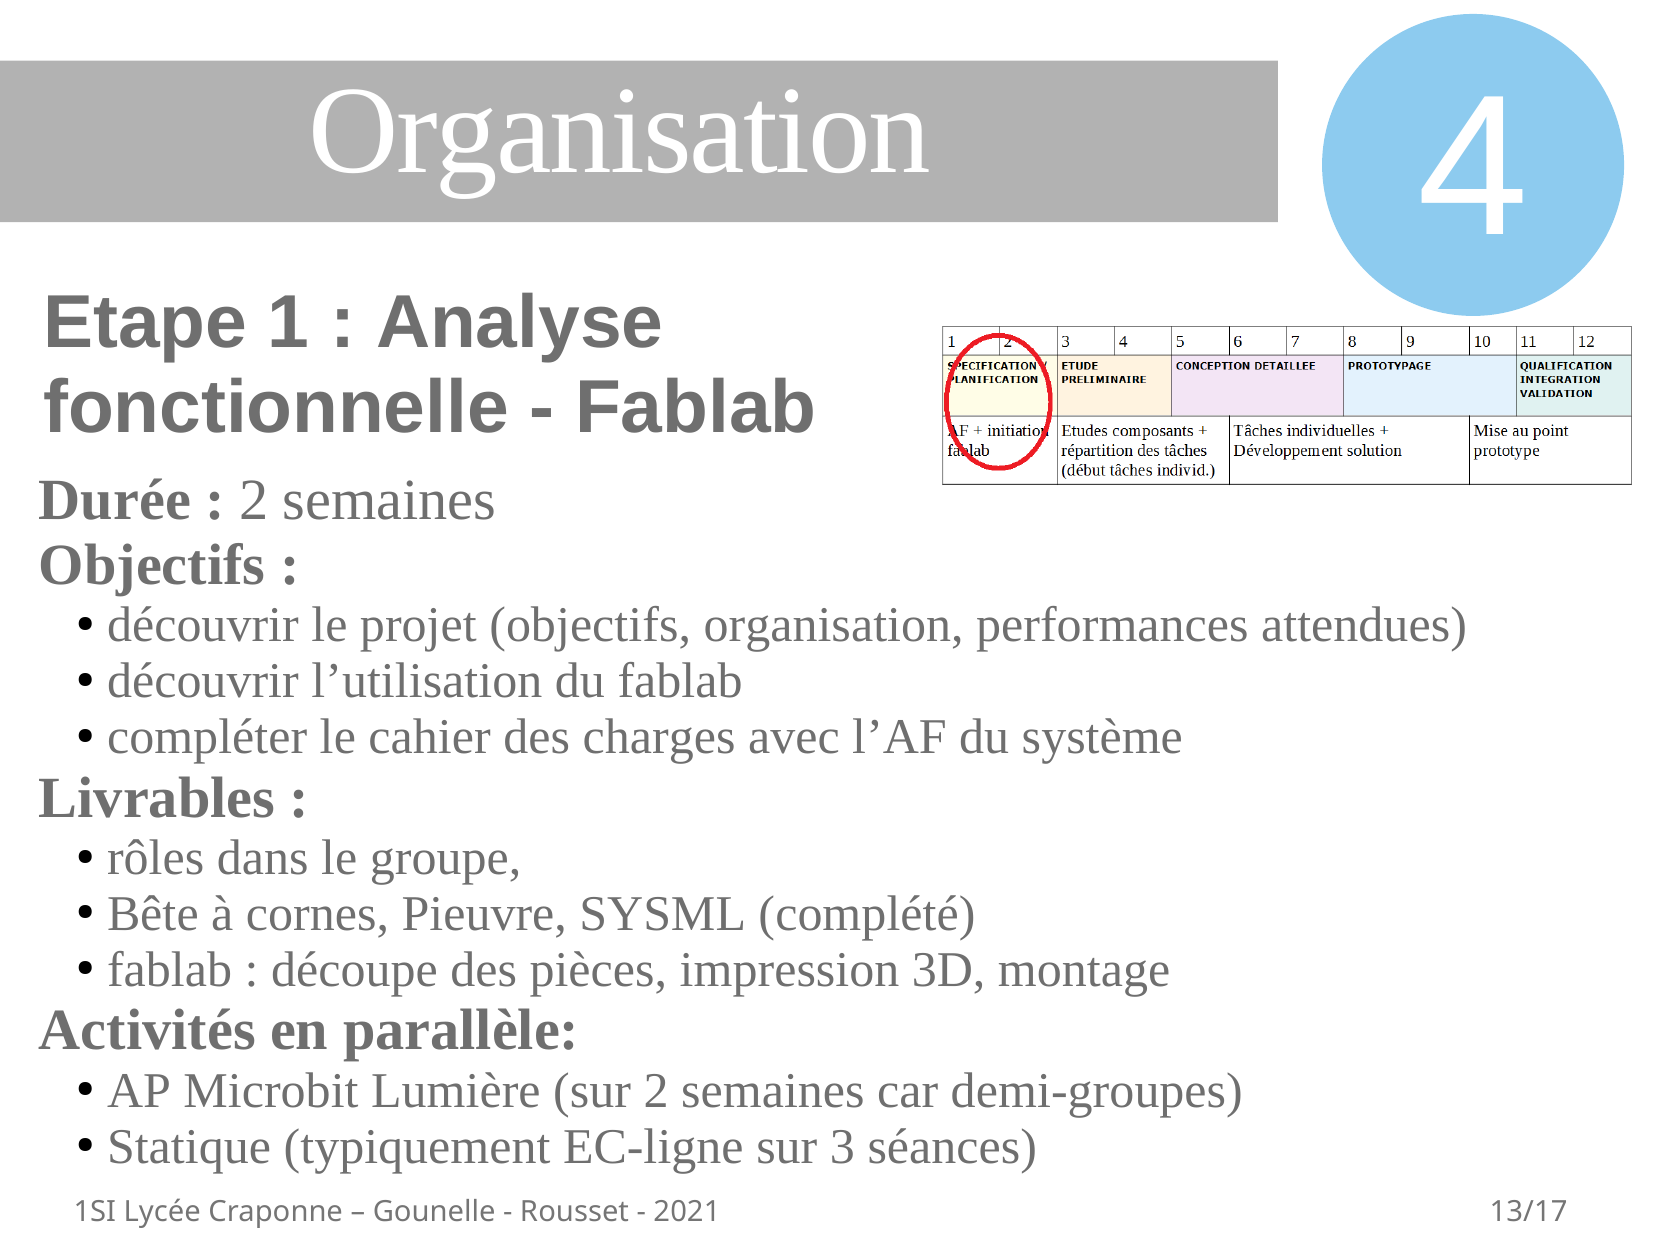

4
Organisation
Etape 1 : Analyse fonctionnelle - Fablab
Durée : 2 semaines
Objectifs :
 découvrir le projet (objectifs, organisation, performances attendues)
 découvrir l’utilisation du fablab
 compléter le cahier des charges avec l’AF du système
Livrables :
 rôles dans le groupe,
 Bête à cornes, Pieuvre, SYSML (complété)
 fablab : découpe des pièces, impression 3D, montage
Activités en parallèle:
 AP Microbit Lumière (sur 2 semaines car demi-groupes)
 Statique (typiquement EC-ligne sur 3 séances)
13